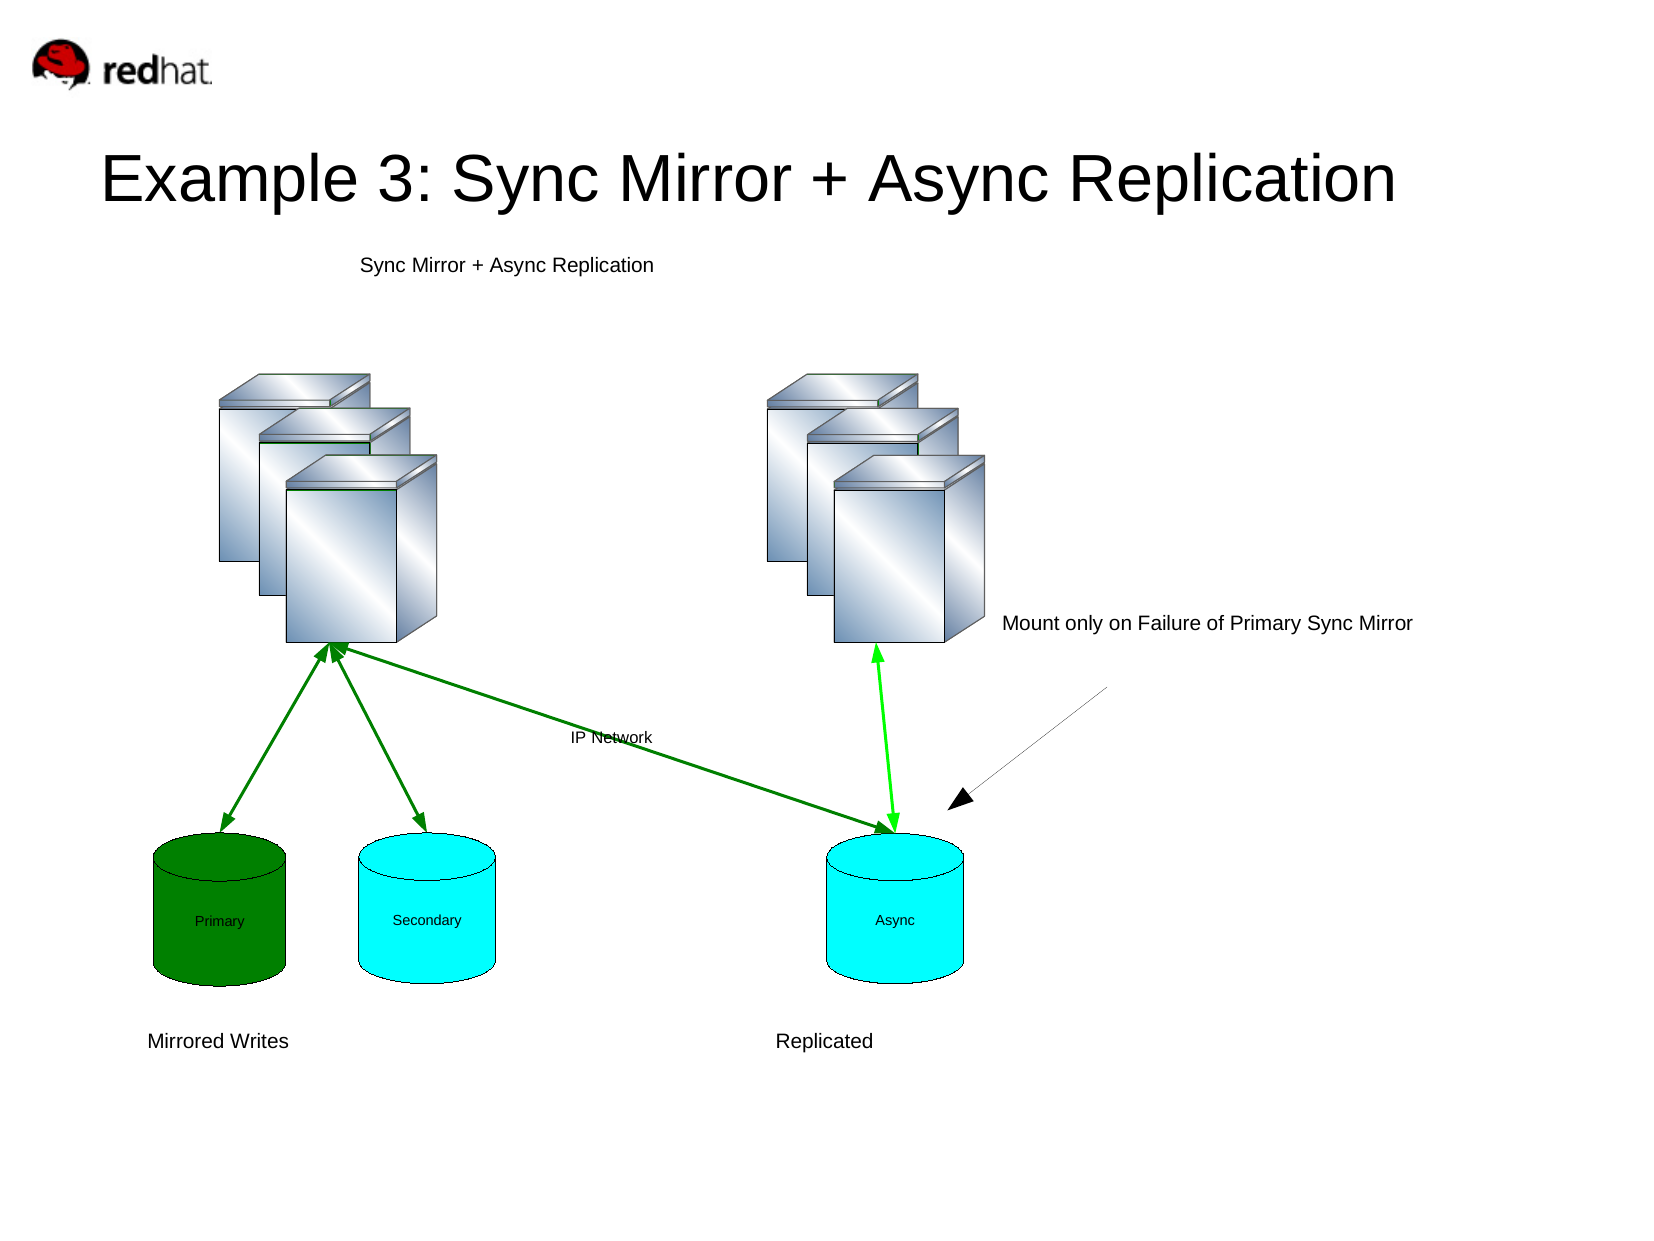

# Example 3: Sync Mirror + Async Replication
Sync Mirror + Async Replication
A B
A B
A B
A B
A B
A B
Mount only on Failure of Primary Sync Mirror
Primary
Secondary
Async
Mirrored Writes
Replicated